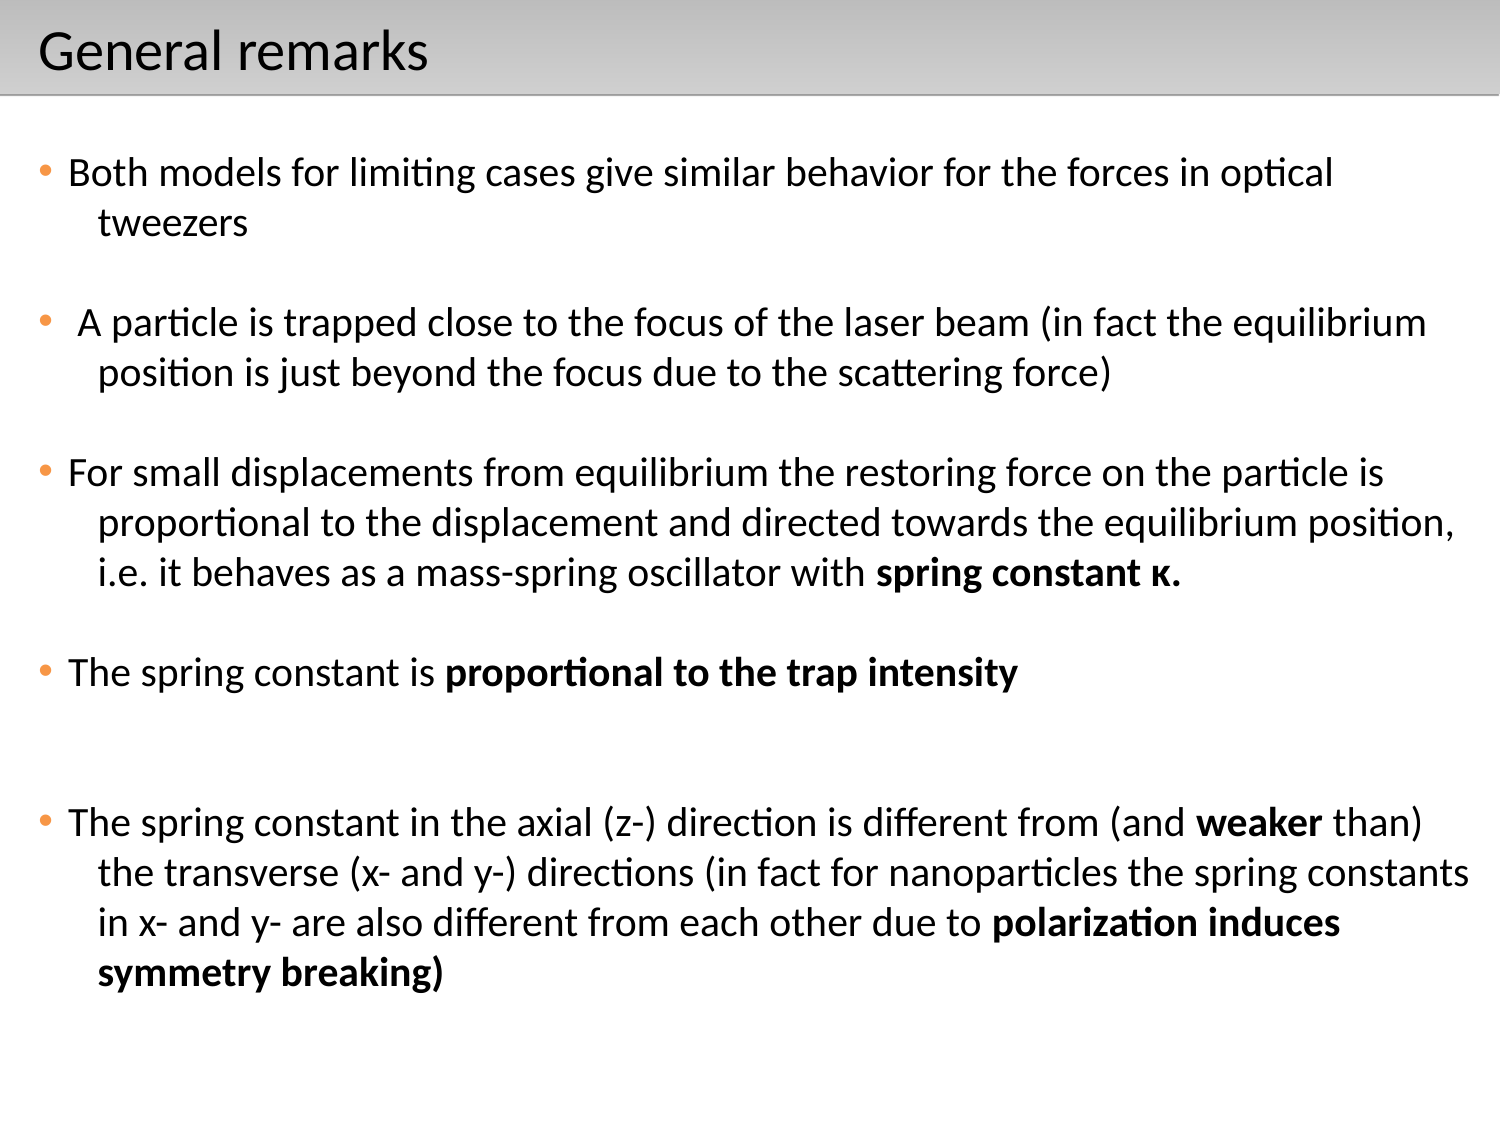

# General remarks
Both models for limiting cases give similar behavior for the forces in optical tweezers
 A particle is trapped close to the focus of the laser beam (in fact the equilibrium position is just beyond the focus due to the scattering force)
For small displacements from equilibrium the restoring force on the particle is proportional to the displacement and directed towards the equilibrium position, i.e. it behaves as a mass-spring oscillator with spring constant κ.
The spring constant is proportional to the trap intensity
The spring constant in the axial (z-) direction is different from (and weaker than) the transverse (x- and y-) directions (in fact for nanoparticles the spring constants in x- and y- are also different from each other due to polarization induces symmetry breaking)